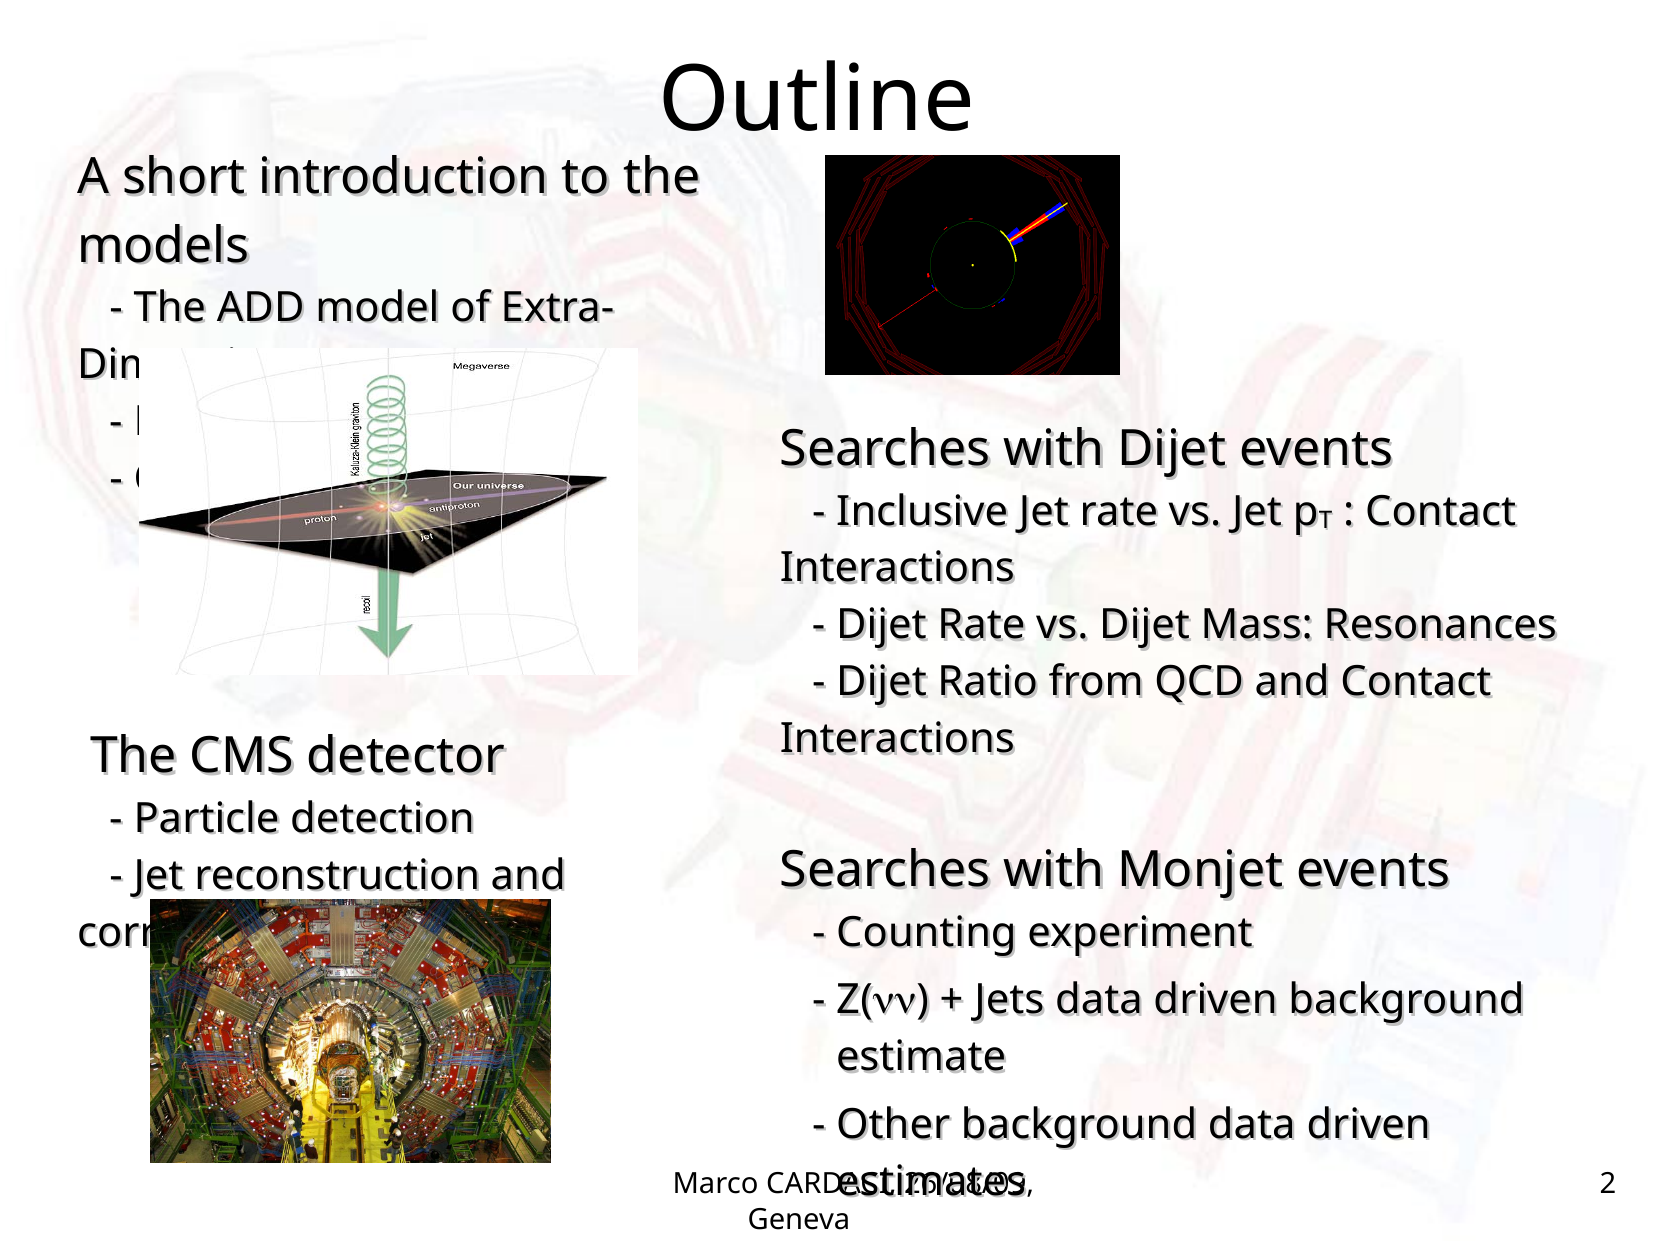

# Outline
A short introduction to the models
 - The ADD model of Extra-Dimensions
 - Dijet Resonances
 - Contact Interactions
Searches with Dijet events
 - Inclusive Jet rate vs. Jet pT : Contact Interactions
 - Dijet Rate vs. Dijet Mass: Resonances
 - Dijet Ratio from QCD and Contact Interactions
Searches with Monjet events
 - Counting experiment
 - Z() + Jets data driven background estimate
 - Other background data driven estimates
Conclusions
 - Discovery potential and exclusion limits
 The CMS detector
 - Particle detection
 - Jet reconstruction and correction
Marco CARDACI, 26/08/09, Geneva
2